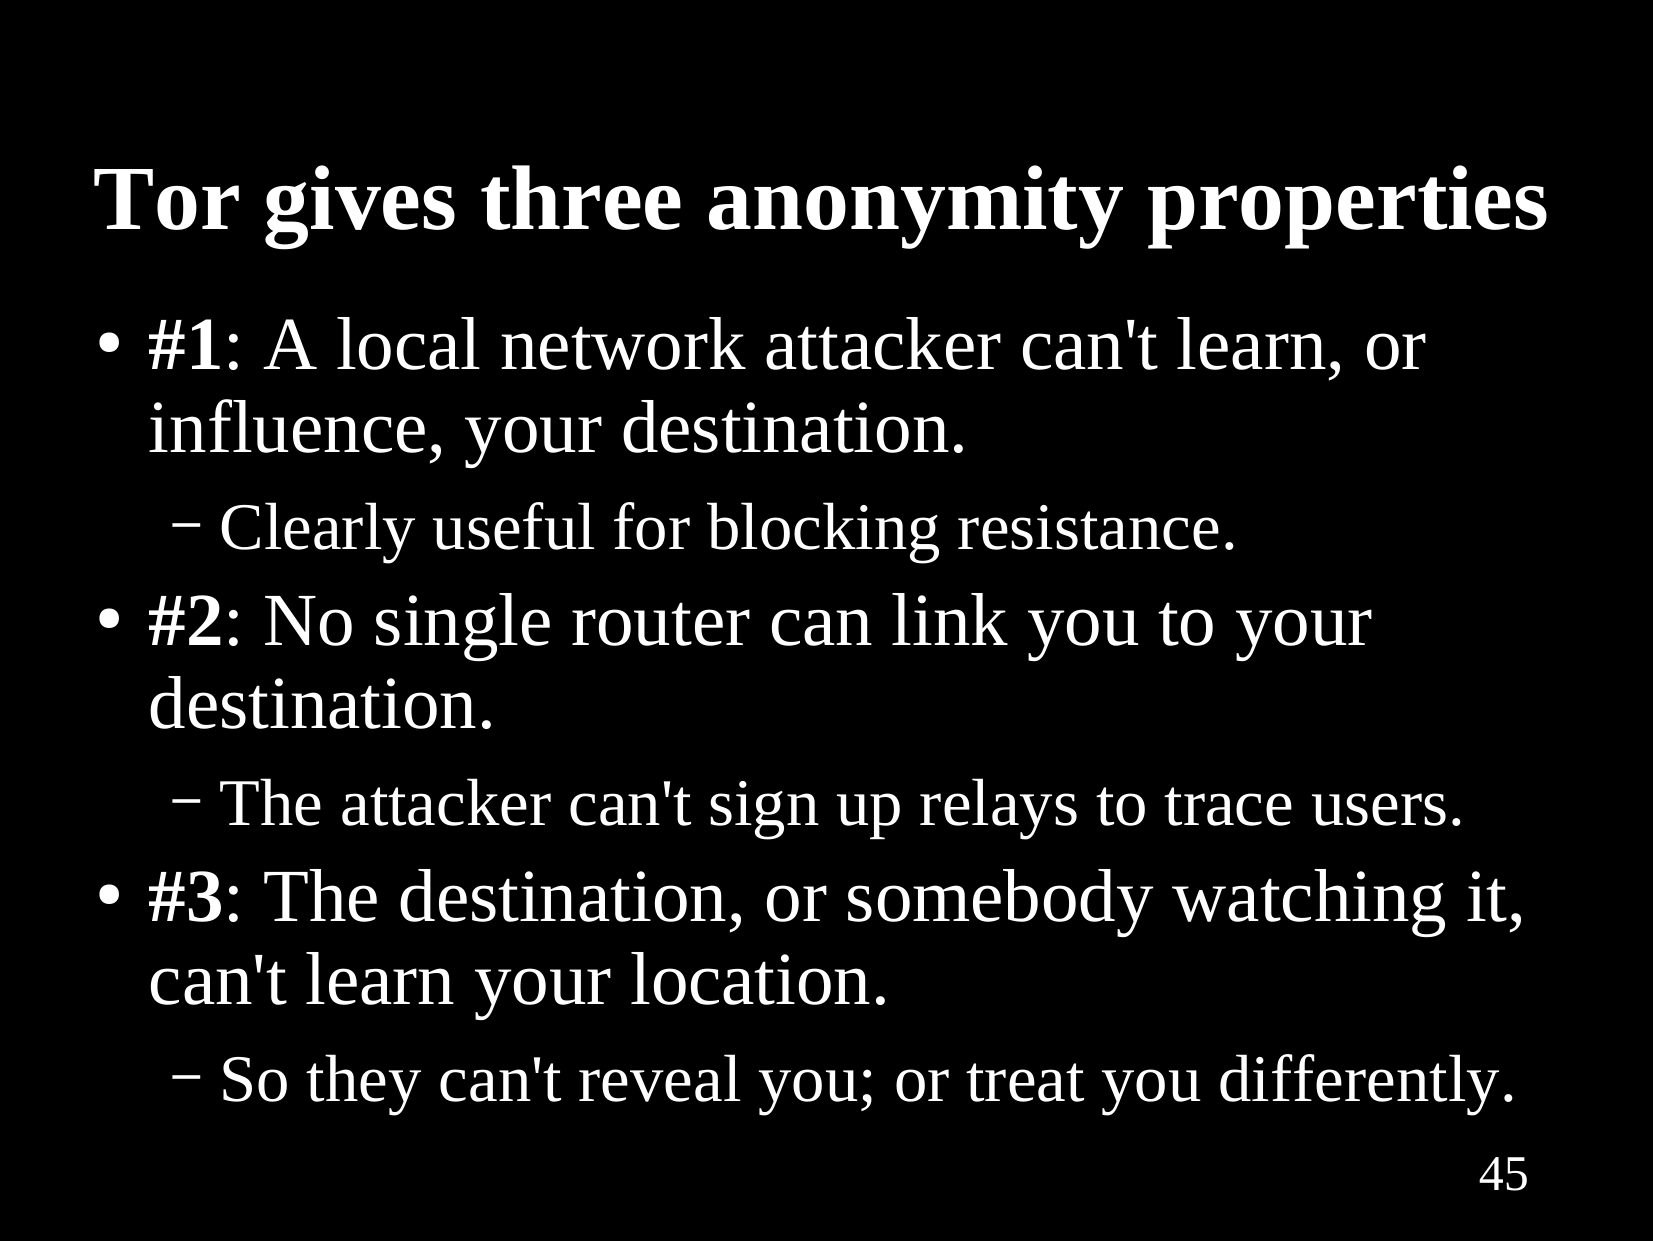

# Tor gives three anonymity properties
#1: A local network attacker can't learn, or influence, your destination.
Clearly useful for blocking resistance.
#2: No single router can link you to your destination.
The attacker can't sign up relays to trace users.
#3: The destination, or somebody watching it, can't learn your location.
So they can't reveal you; or treat you differently.